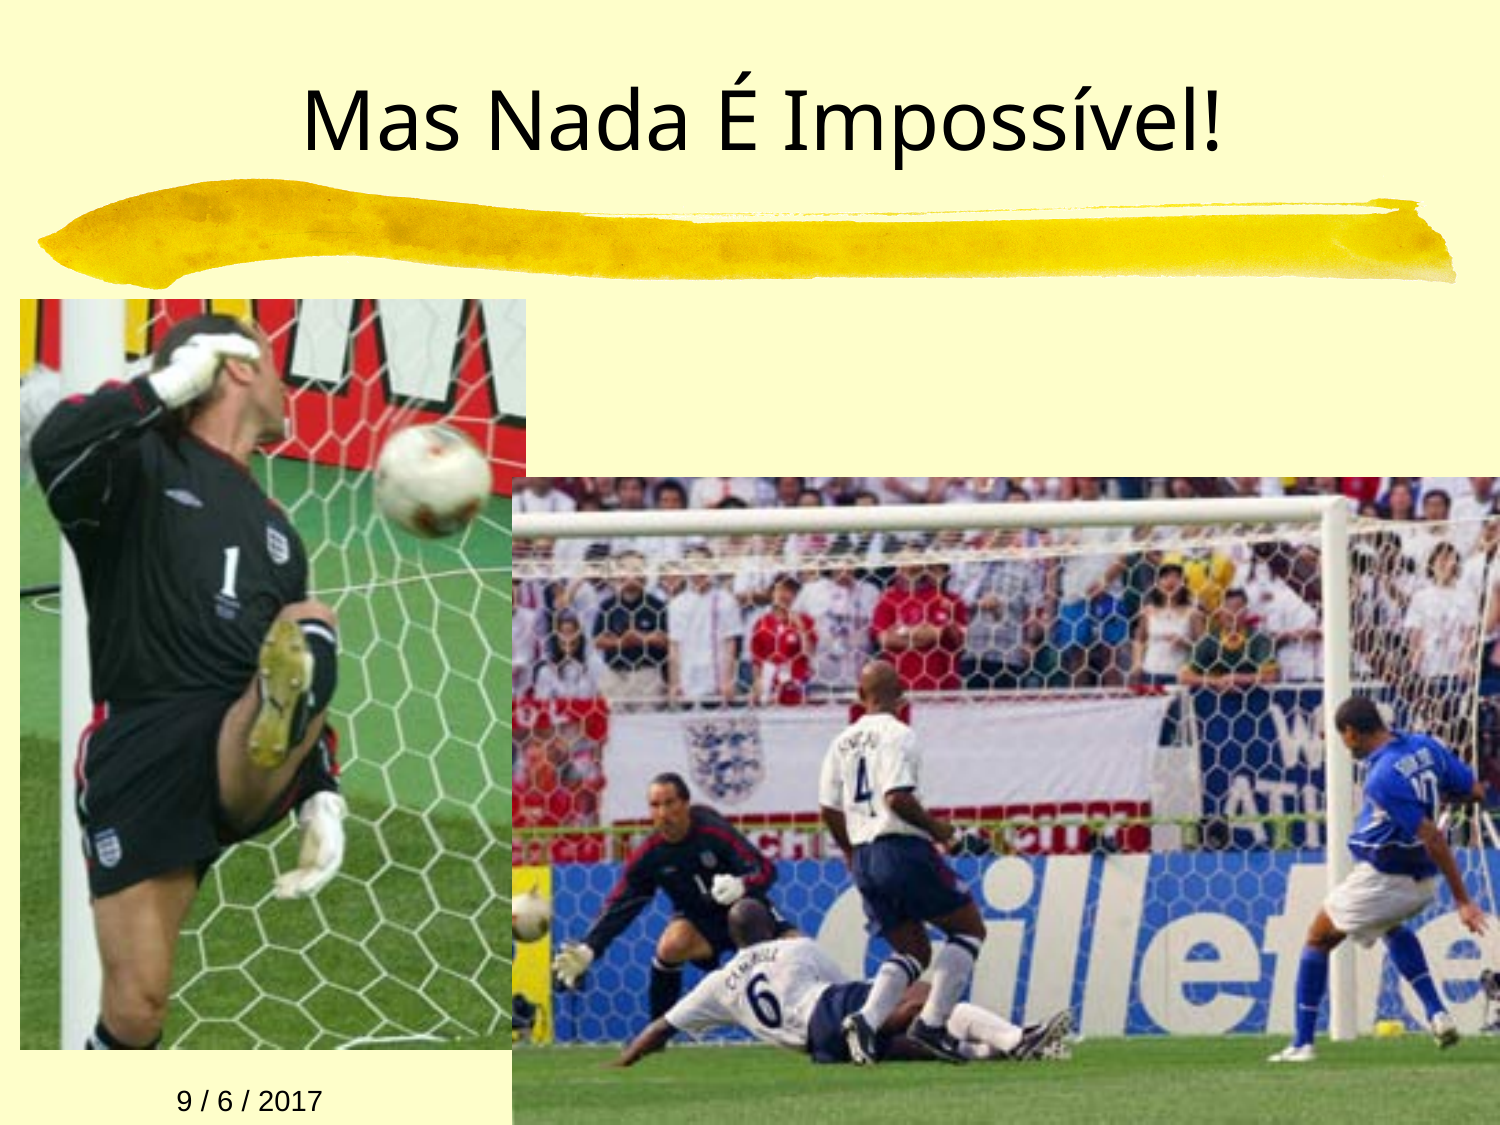

# Mas Nada É Impossível!
ECOOP'99 OOOSW
52